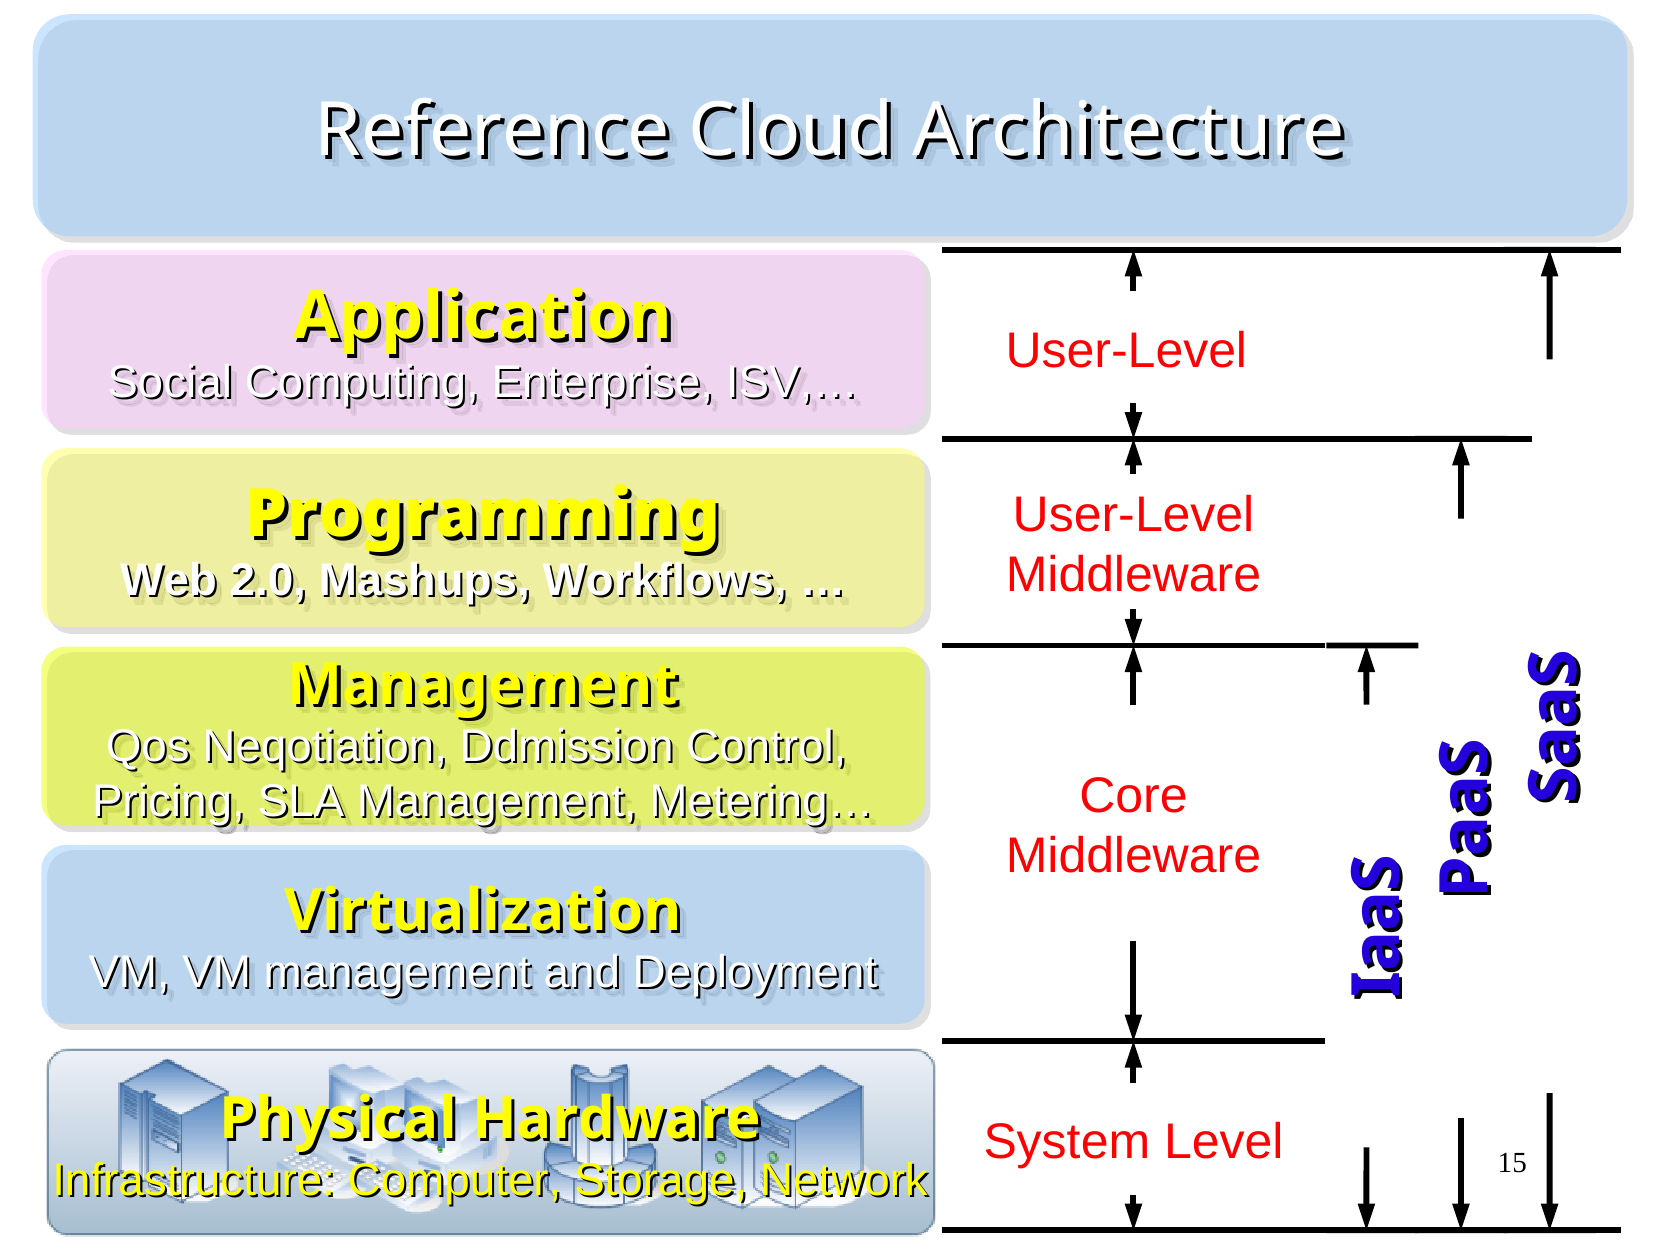

Reference Cloud Architecture
Application
Social Computing, Enterprise, ISV,…
Programming
Web 2.0, Mashups, Workflows, …
Management
Qos Neqotiation, Ddmission Control,
Pricing, SLA Management, Metering…
Virtualization
VM, VM management and Deployment
Physical Hardware
Infrastructure: Computer, Storage, Network
User-Level
User-Level Middleware
Core Middleware
System Level
SaaS
PaaS
IaaS
15